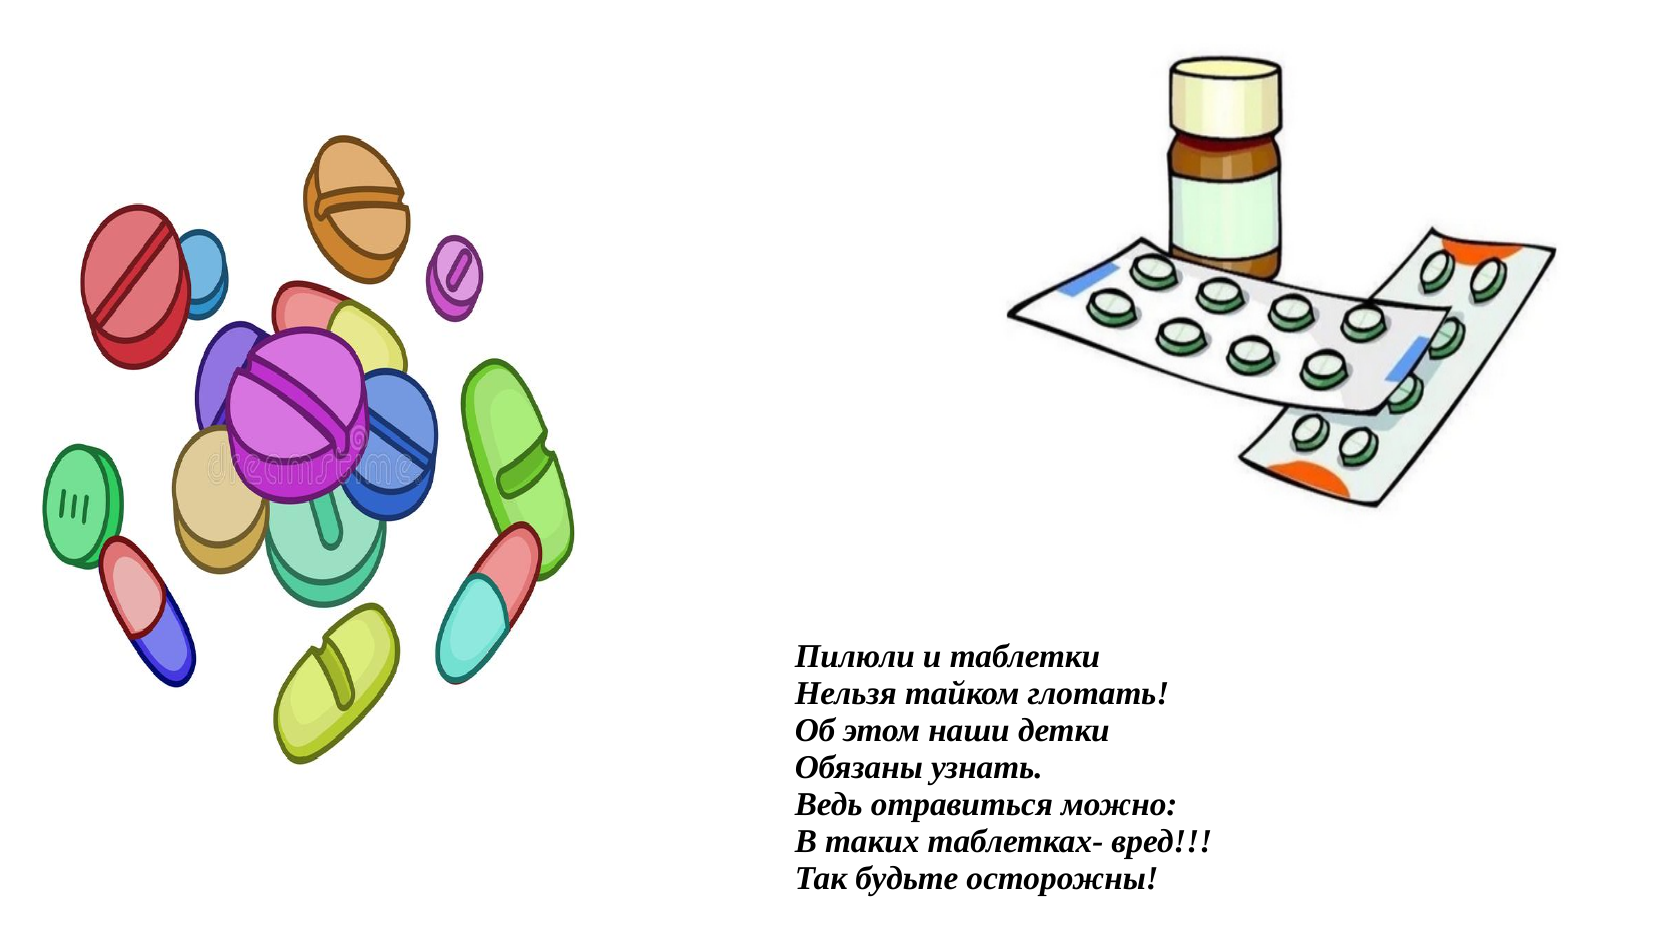

#
Пилюли и таблетки
Нельзя тайком глотать!
Об этом наши детки
Обязаны узнать.
Ведь отравиться можно:
В таких таблетках- вред!!!
Так будьте осторожны!